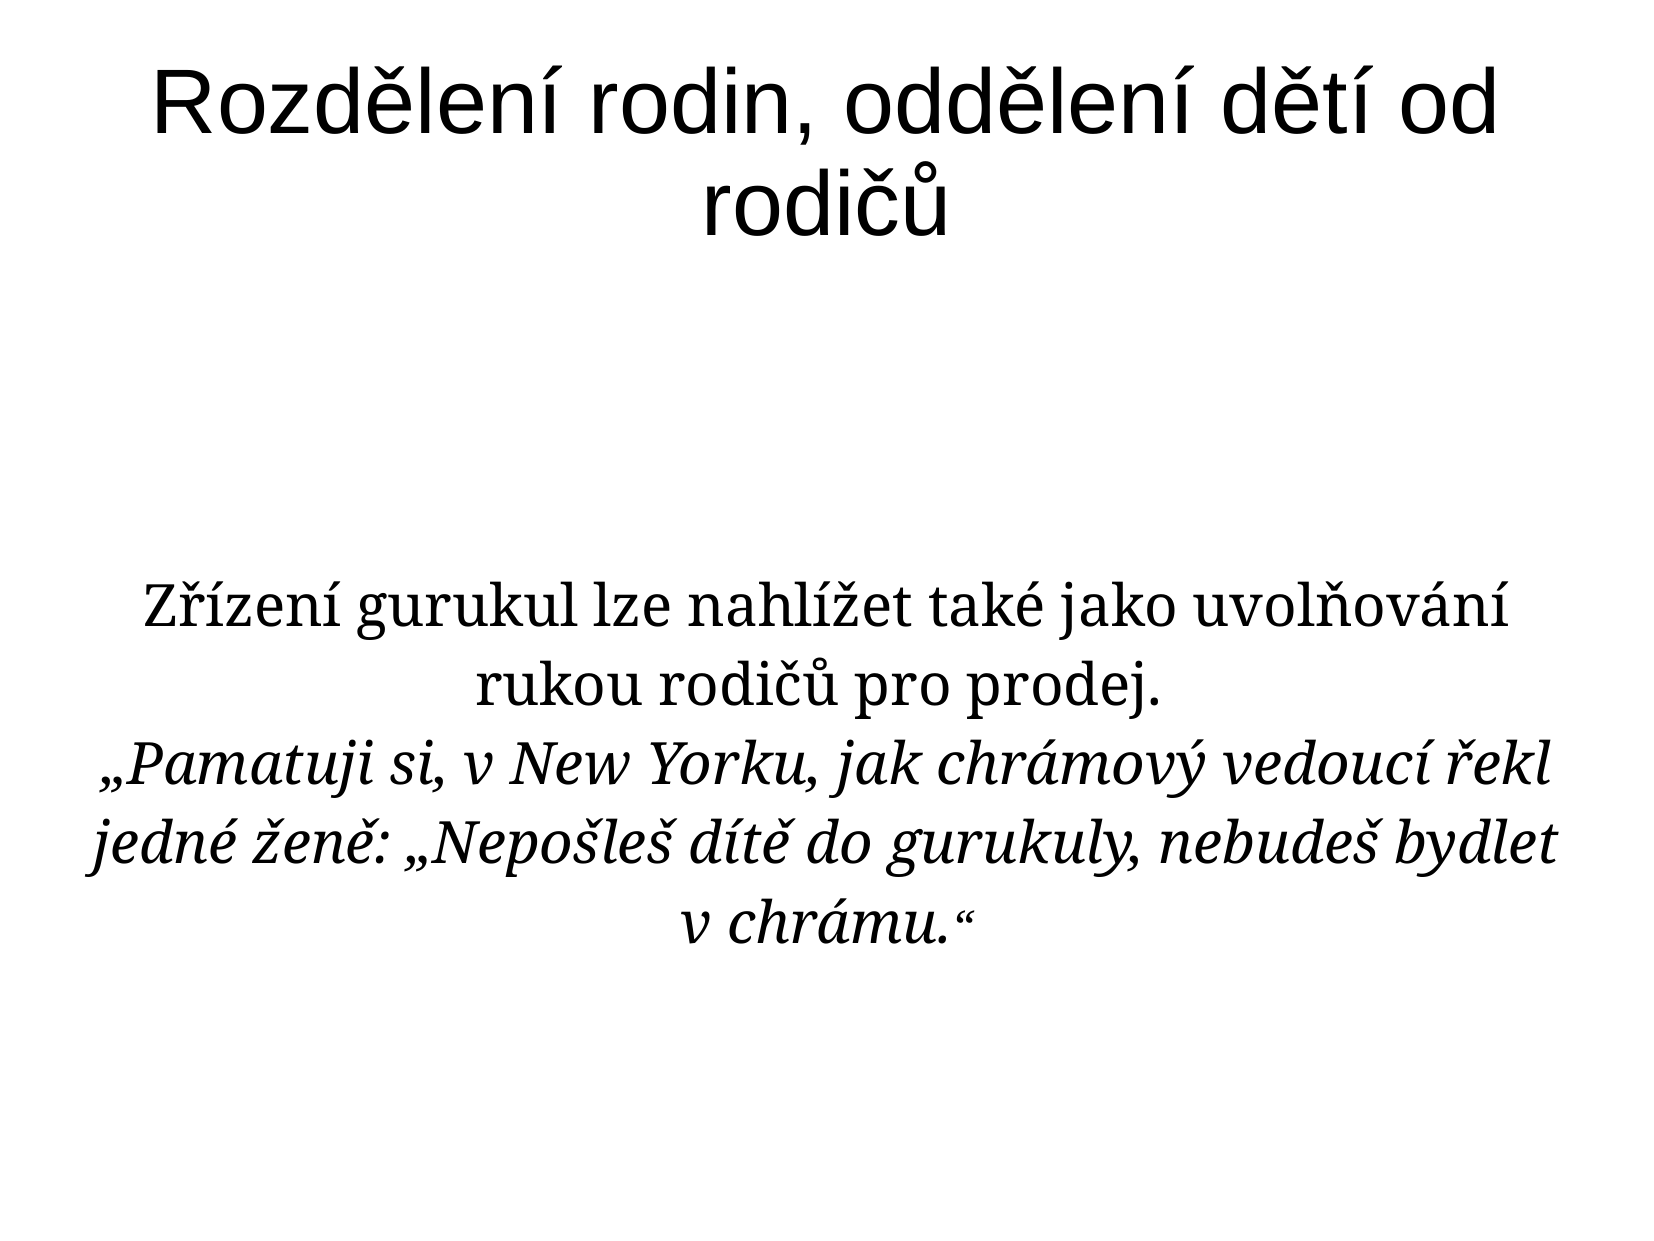

# Rozdělení rodin, oddělení dětí od rodičů
Zřízení gurukul lze nahlížet také jako uvolňování rukou rodičů pro prodej.
„Pamatuji si, v New Yorku, jak chrámový vedoucí řekl jedné ženě: „Nepošleš dítě do gurukuly, nebudeš bydlet v chrámu.“